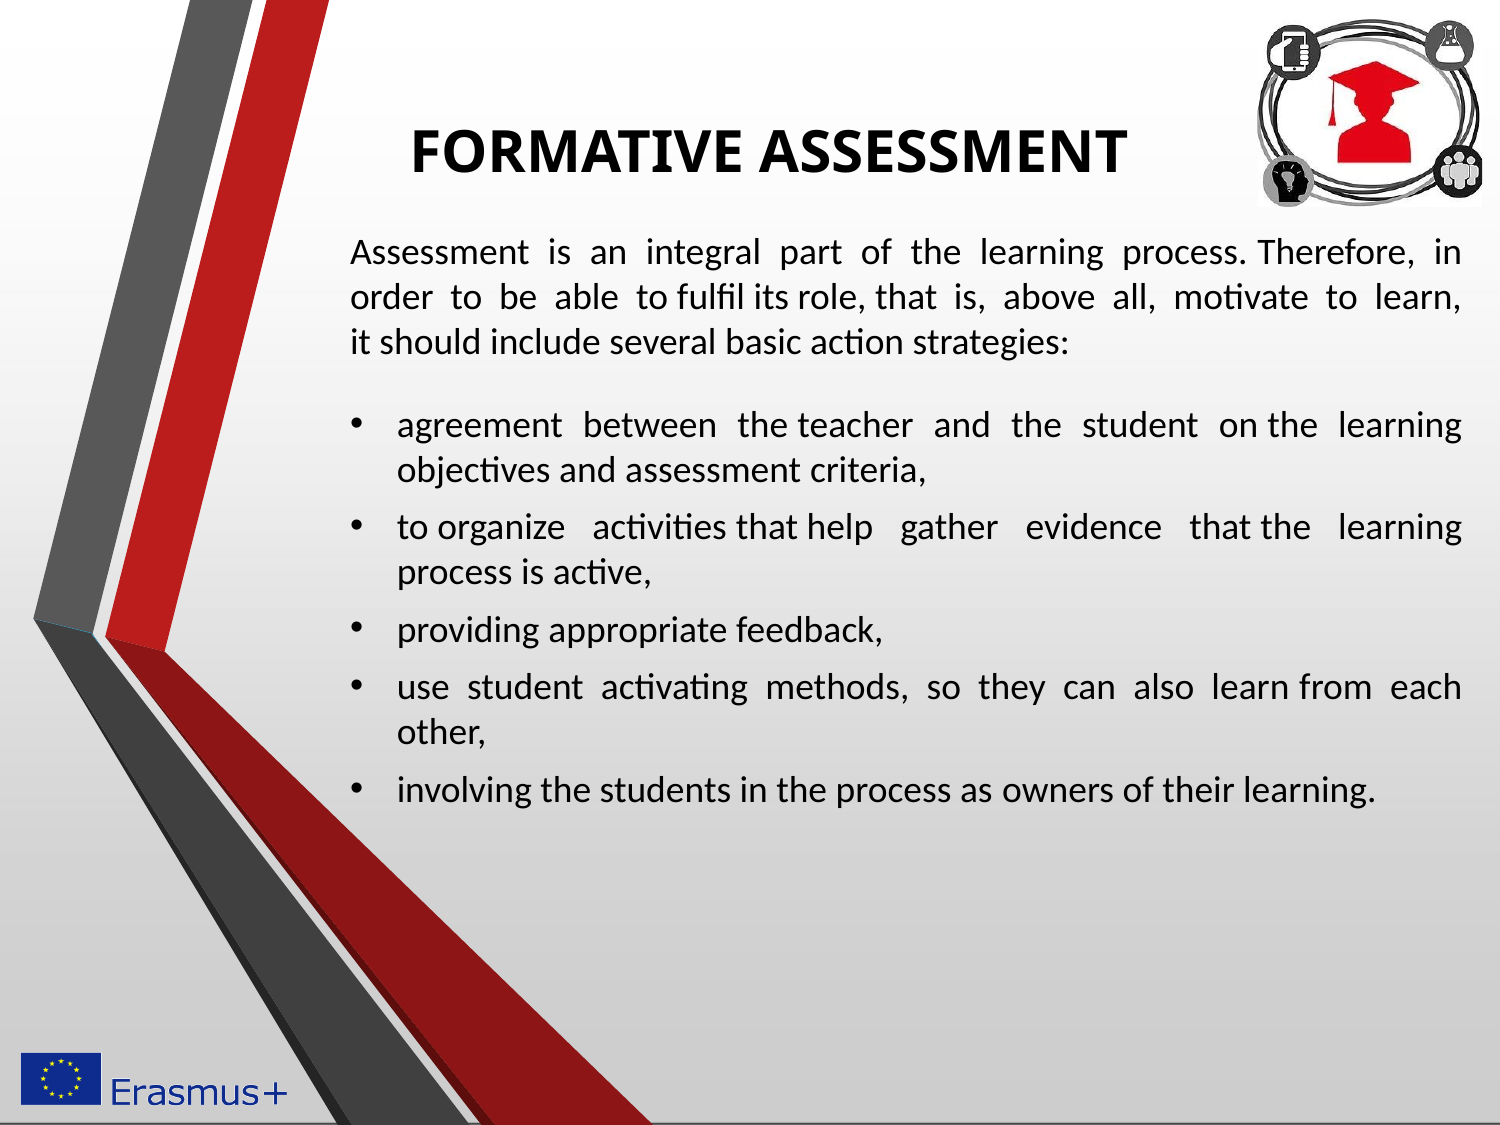

# FORMATIVE ASSESSMENT
Assessment is an integral part of the learning process. Therefore, in order to be able to fulfil its role, that is, above all, motivate to learn, it should include several basic action strategies:
agreement between the teacher and the student on the learning objectives and assessment criteria,
to organize activities that help gather evidence that the learning process is active,
providing appropriate feedback,
use student activating methods, so they can also learn from each other,
involving the students in the process as owners of their learning.